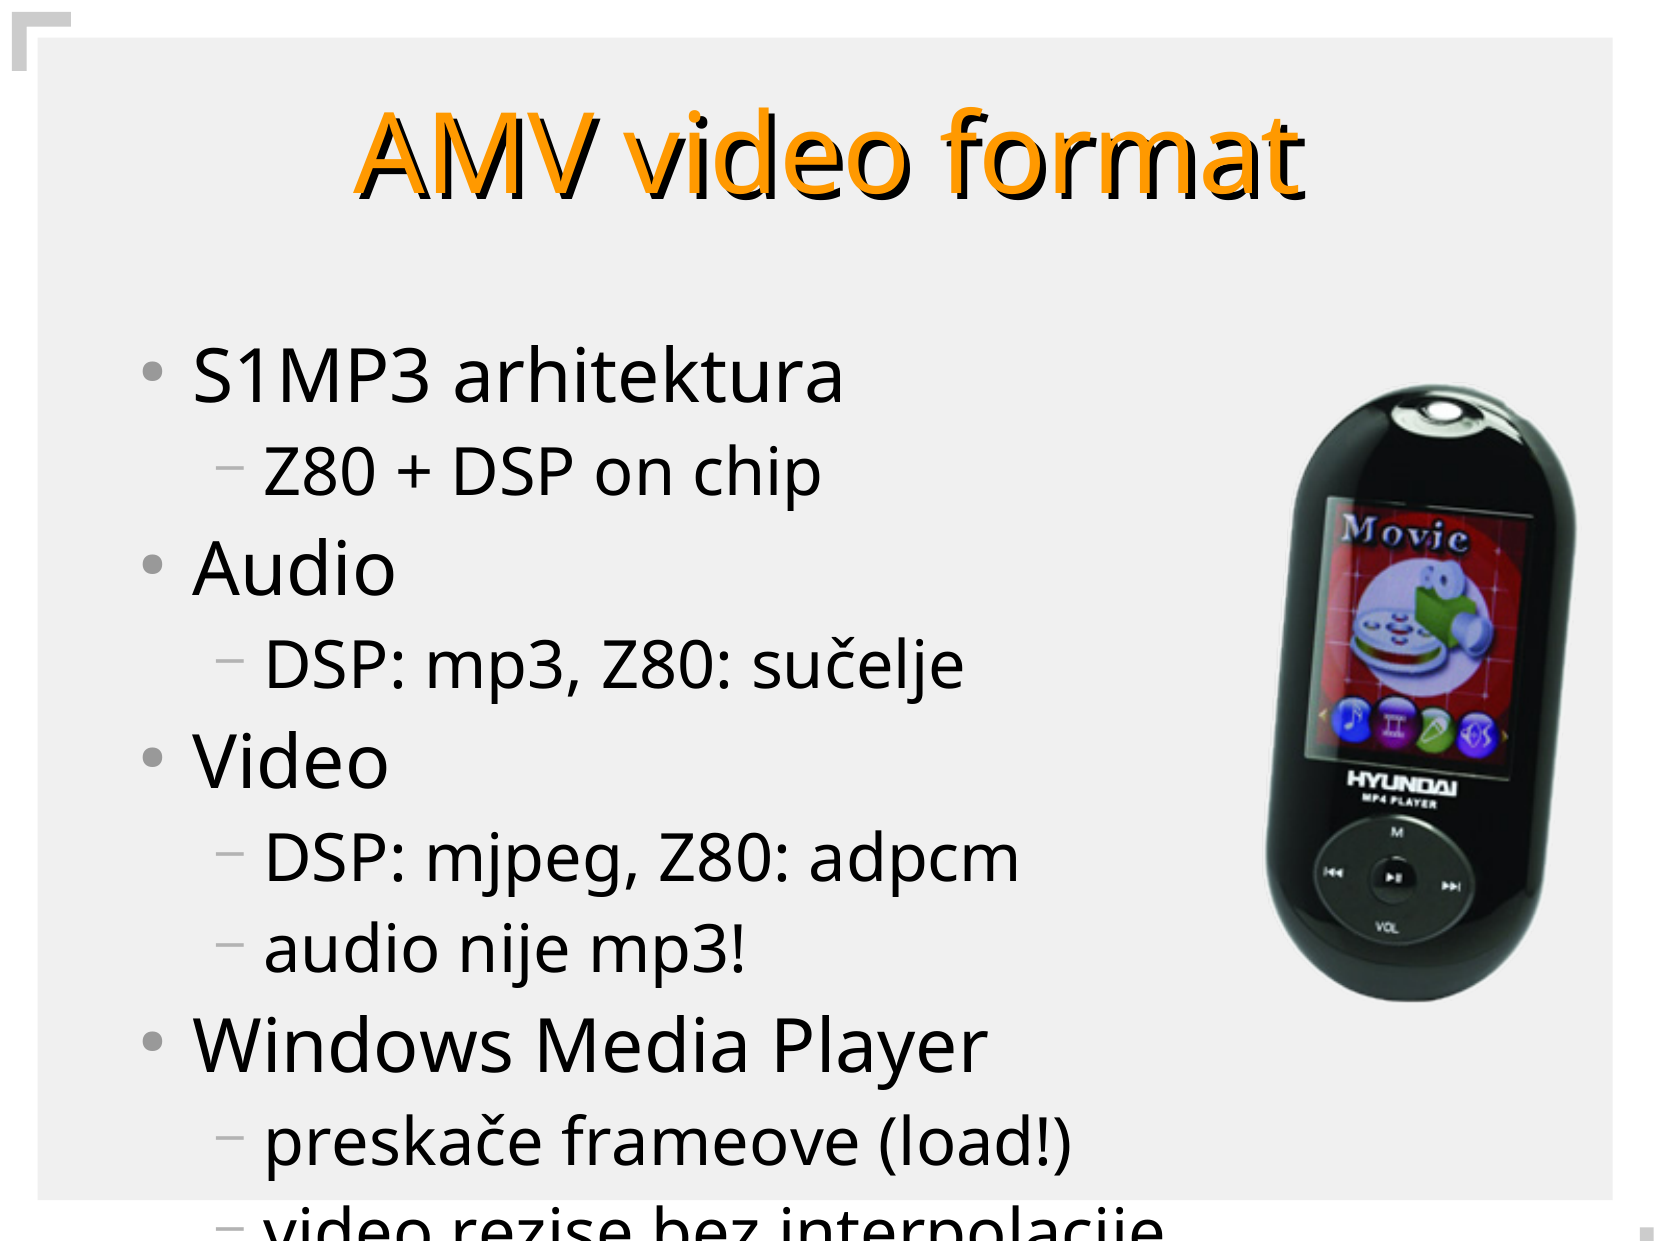

# AMV video format
S1MP3 arhitektura
Z80 + DSP on chip
Audio
DSP: mp3, Z80: sučelje
Video
DSP: mjpeg, Z80: adpcm
audio nije mp3!
Windows Media Player
preskače frameove (load!)
video rezise bez interpolacije